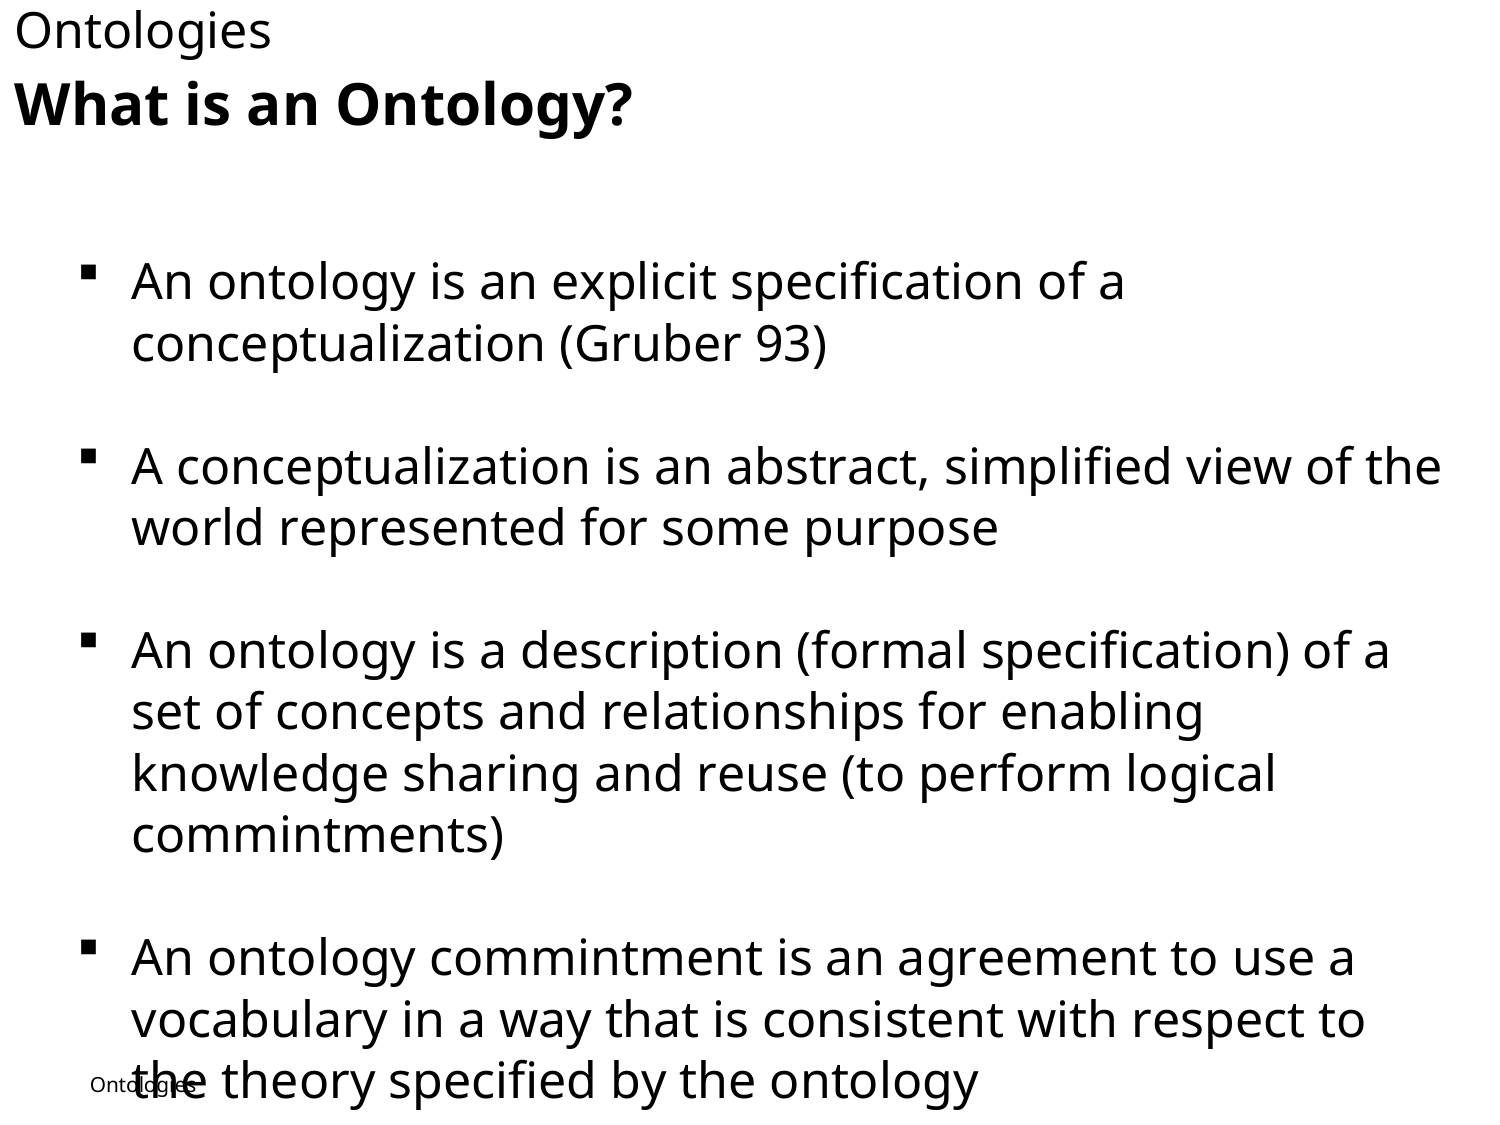

Ontologies
What is an Ontology?
# An ontology is an explicit specification of a conceptualization (Gruber 93)
A conceptualization is an abstract, simplified view of the world represented for some purpose
An ontology is a description (formal specification) of a set of concepts and relationships for enabling knowledge sharing and reuse (to perform logical commintments)
An ontology commintment is an agreement to use a vocabulary in a way that is consistent with respect to the theory specified by the ontology